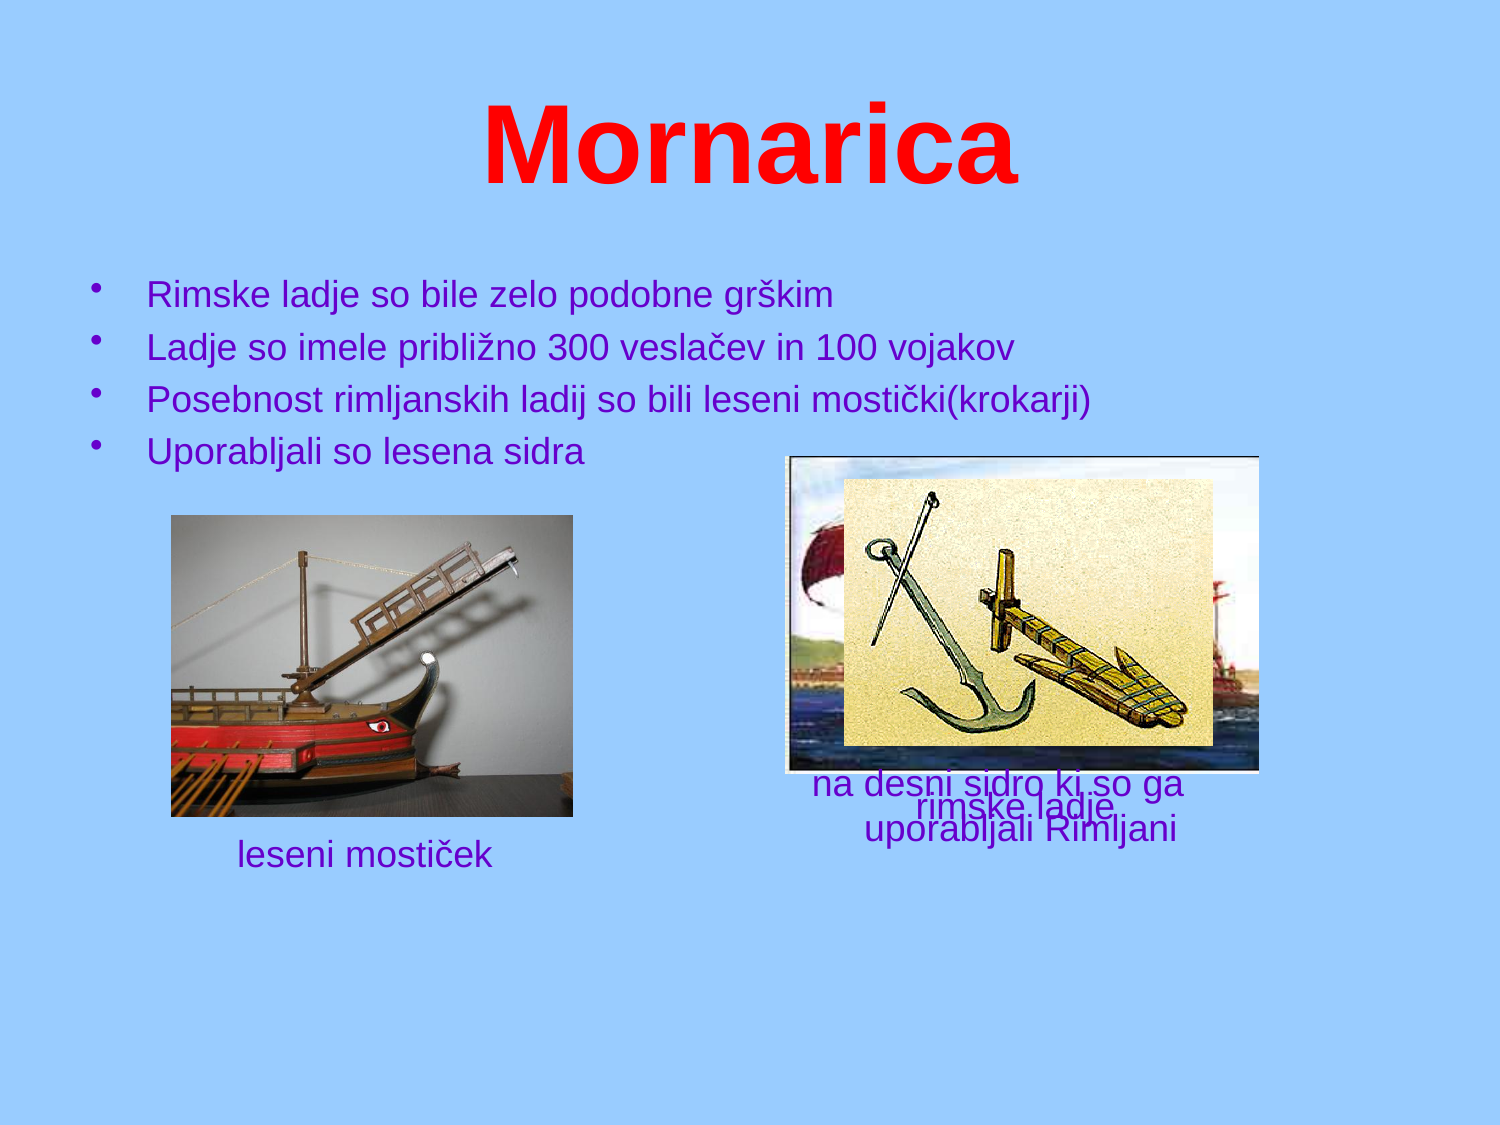

# Mornarica
Rimske ladje so bile zelo podobne grškim
Ladje so imele približno 300 veslačev in 100 vojakov
Posebnost rimljanskih ladij so bili leseni mostički(krokarji)
Uporabljali so lesena sidra
na desni sidro ki so ga uporabljali Rimljani
 rimske ladje
 leseni mostiček